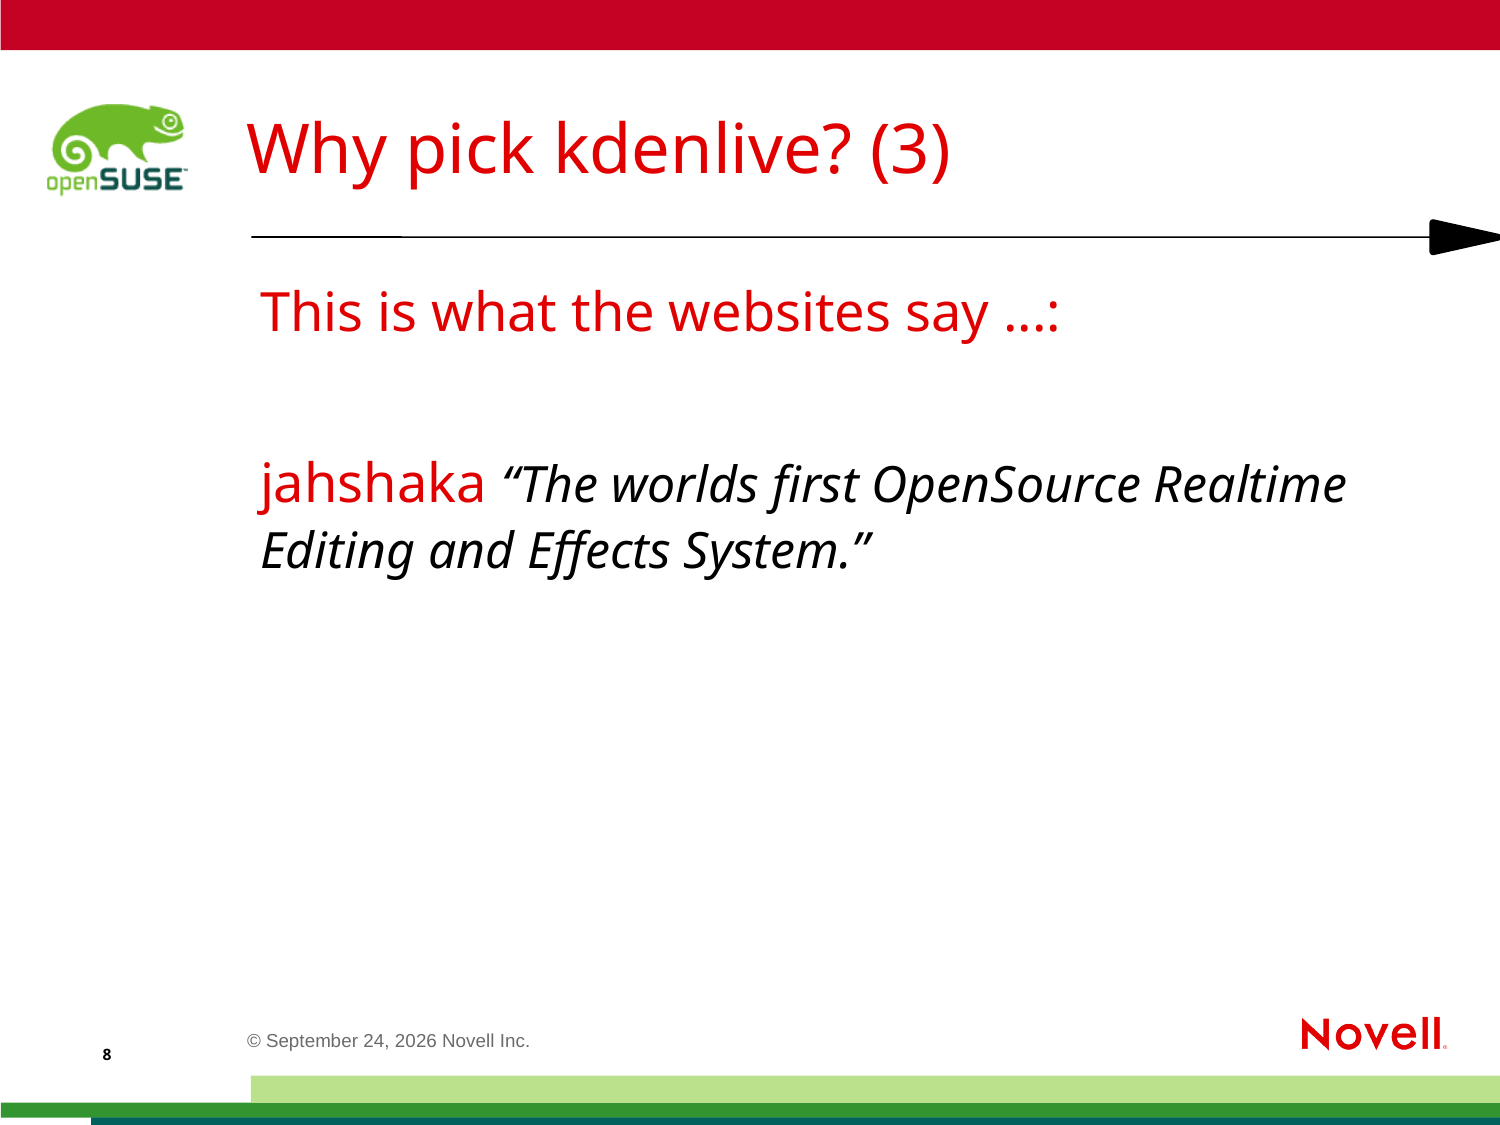

# Why pick kdenlive? (3)
This is what the websites say ...:
jahshaka “The worlds first OpenSource Realtime Editing and Effects System.”